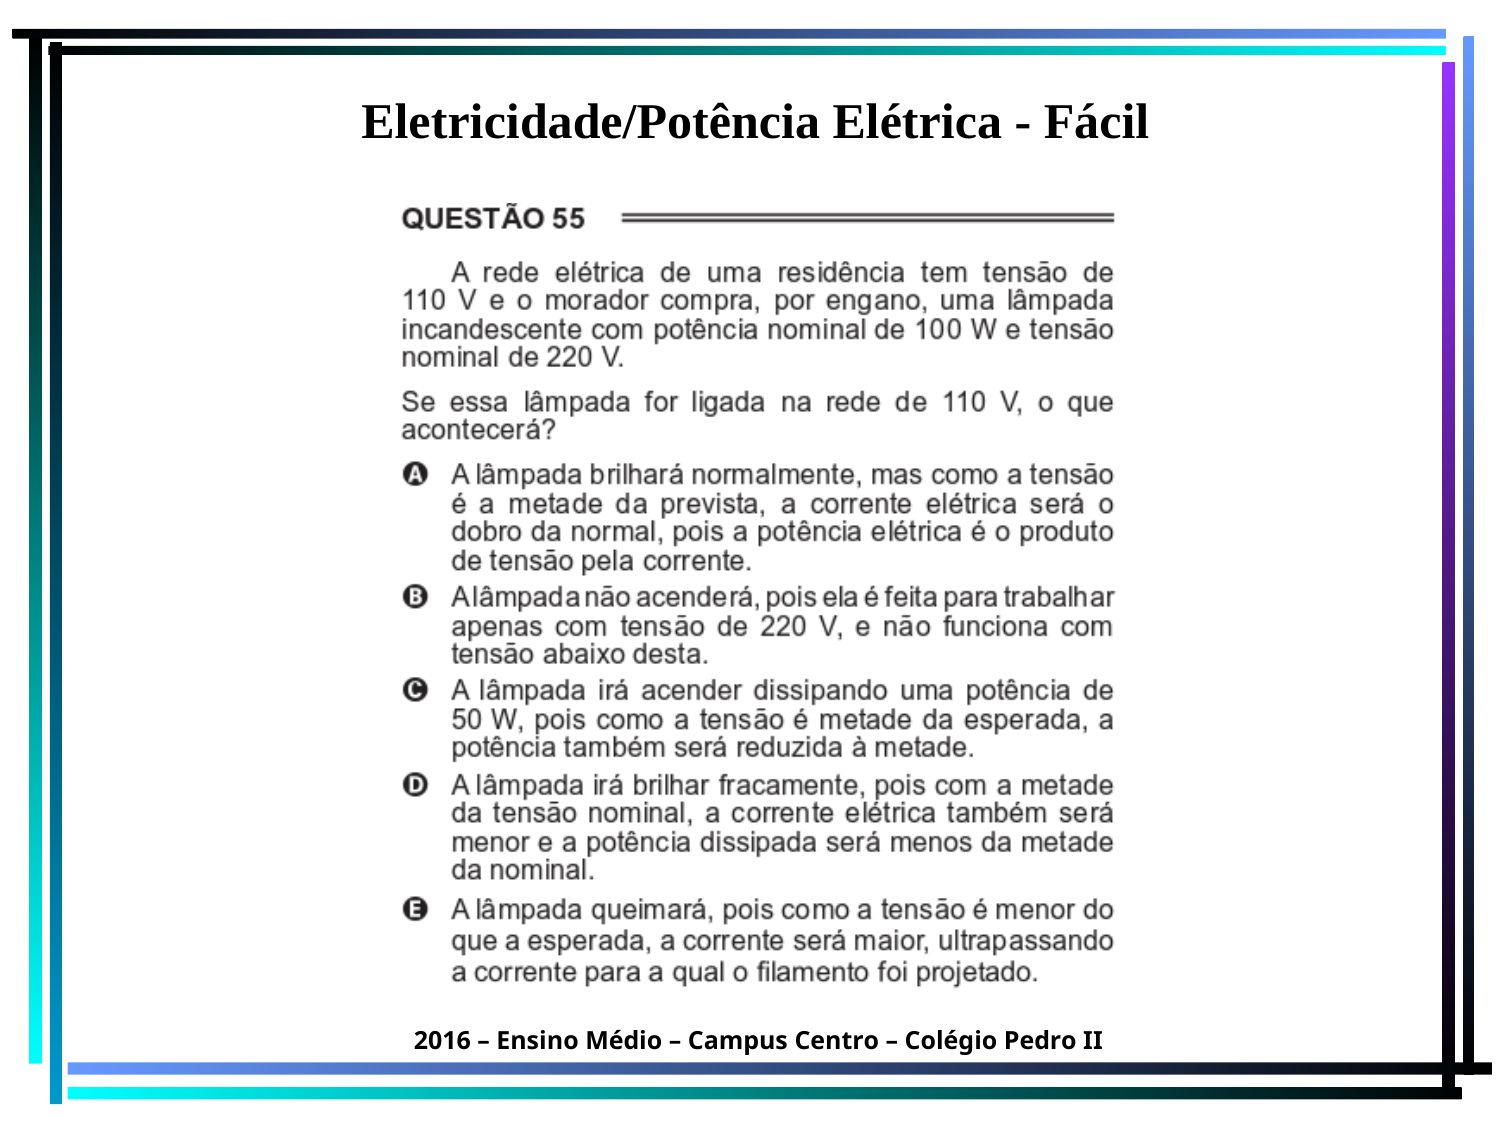

# Eletricidade/Potência Elétrica - Fácil
2016 – Ensino Médio – Campus Centro – Colégio Pedro II